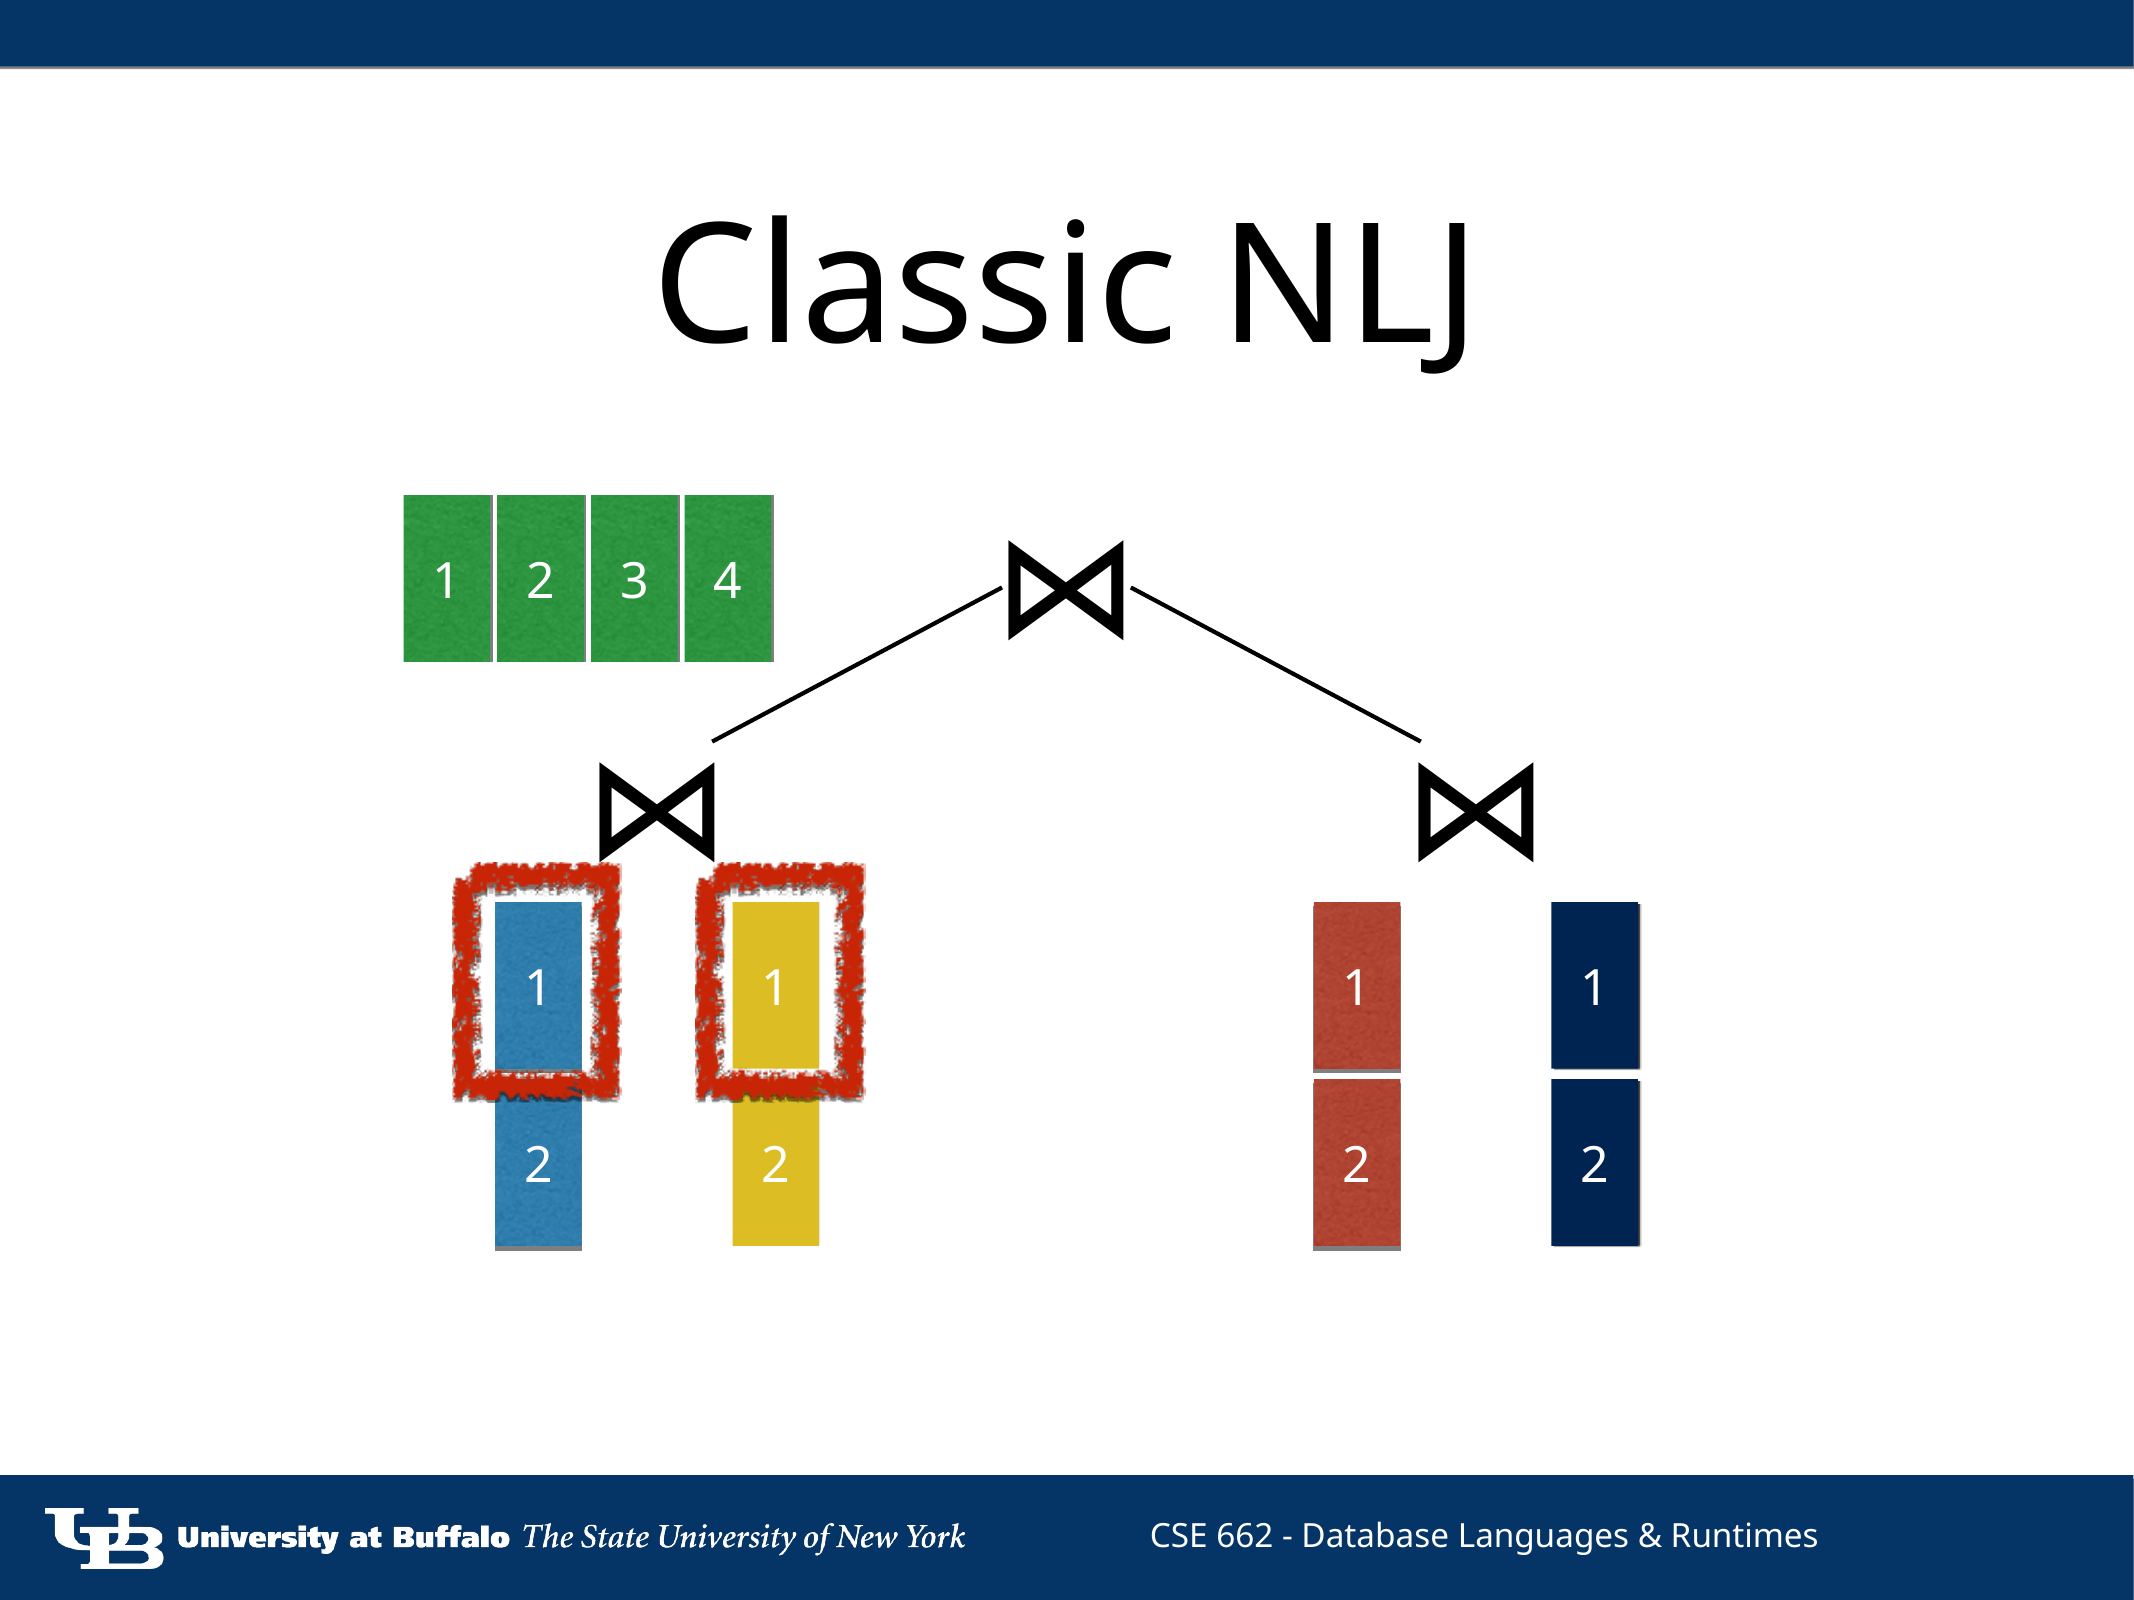

# Classic NLJ
⋈
1
2
3
4
⋈
⋈
1
2
1
2
1
2
1
2